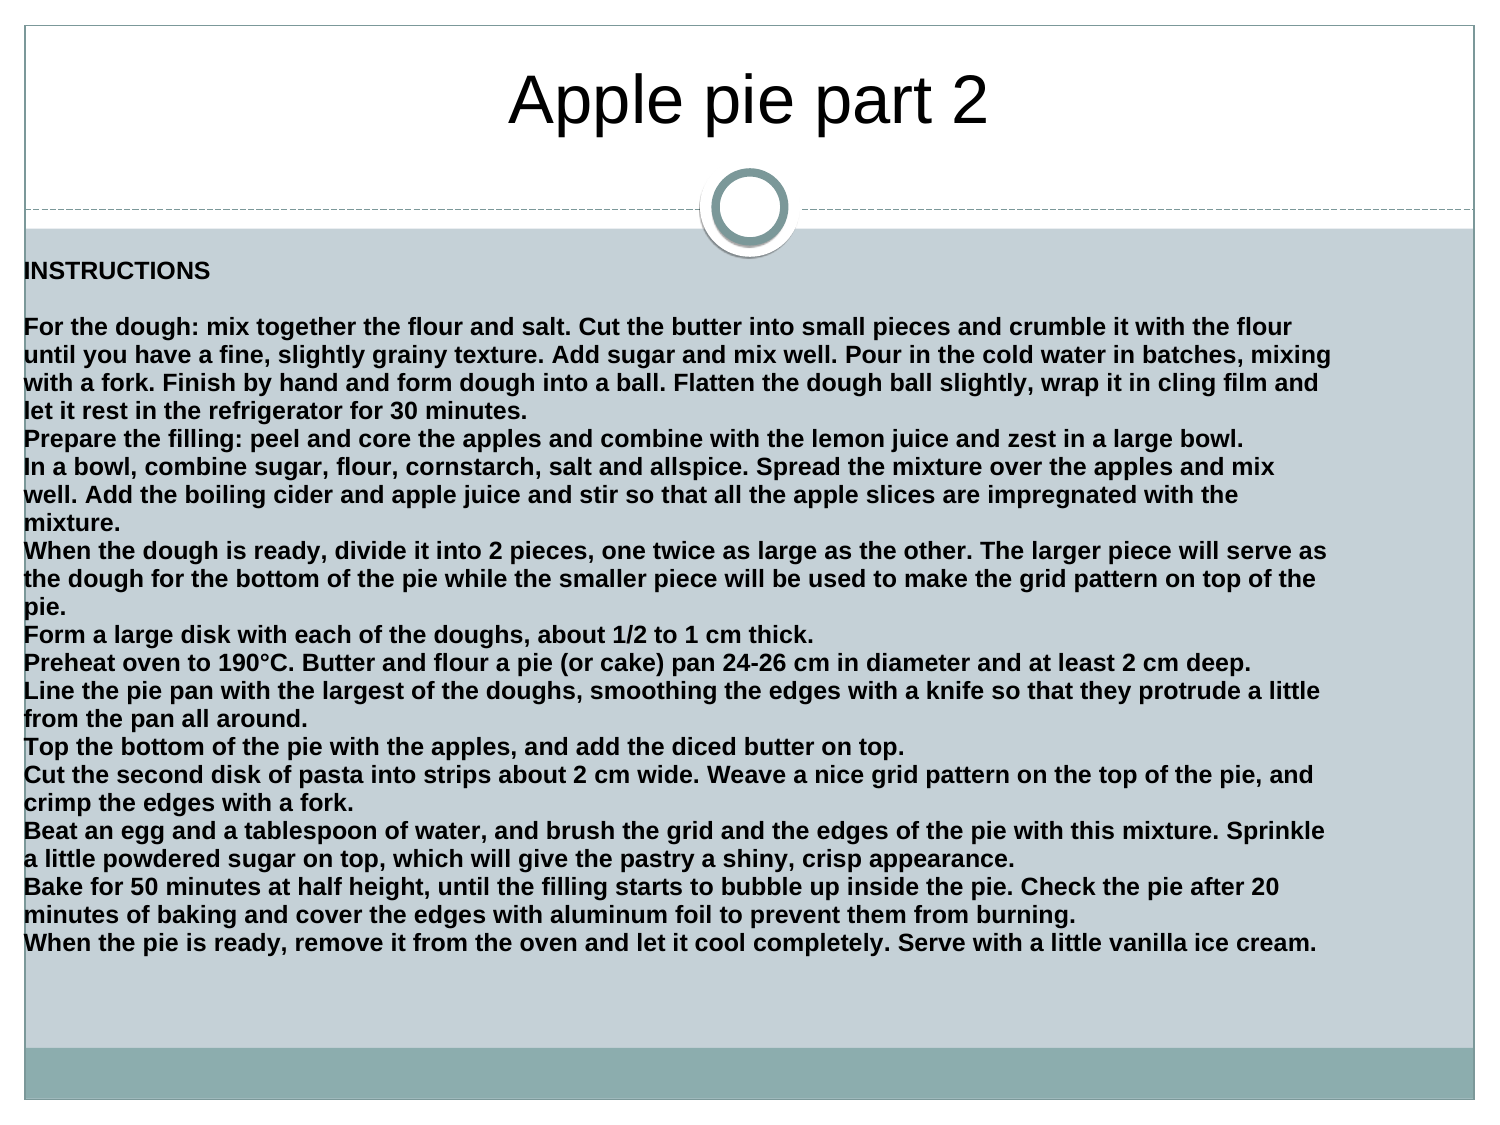

# Apple pie part 2
INSTRUCTIONS
For the dough: mix together the flour and salt. Cut the butter into small pieces and crumble it with the flour until you have a fine, slightly grainy texture. Add sugar and mix well. Pour in the cold water in batches, mixing with a fork. Finish by hand and form dough into a ball. Flatten the dough ball slightly, wrap it in cling film and let it rest in the refrigerator for 30 minutes.
Prepare the filling: peel and core the apples and combine with the lemon juice and zest in a large bowl.
In a bowl, combine sugar, flour, cornstarch, salt and allspice. Spread the mixture over the apples and mix well. Add the boiling cider and apple juice and stir so that all the apple slices are impregnated with the mixture.
When the dough is ready, divide it into 2 pieces, one twice as large as the other. The larger piece will serve as the dough for the bottom of the pie while the smaller piece will be used to make the grid pattern on top of the pie.
Form a large disk with each of the doughs, about 1/2 to 1 cm thick.
Preheat oven to 190°C. Butter and flour a pie (or cake) pan 24-26 cm in diameter and at least 2 cm deep.
Line the pie pan with the largest of the doughs, smoothing the edges with a knife so that they protrude a little from the pan all around.
Top the bottom of the pie with the apples, and add the diced butter on top.
Cut the second disk of pasta into strips about 2 cm wide. Weave a nice grid pattern on the top of the pie, and crimp the edges with a fork.
Beat an egg and a tablespoon of water, and brush the grid and the edges of the pie with this mixture. Sprinkle a little powdered sugar on top, which will give the pastry a shiny, crisp appearance.
Bake for 50 minutes at half height, until the filling starts to bubble up inside the pie. Check the pie after 20 minutes of baking and cover the edges with aluminum foil to prevent them from burning.
When the pie is ready, remove it from the oven and let it cool completely. Serve with a little vanilla ice cream.